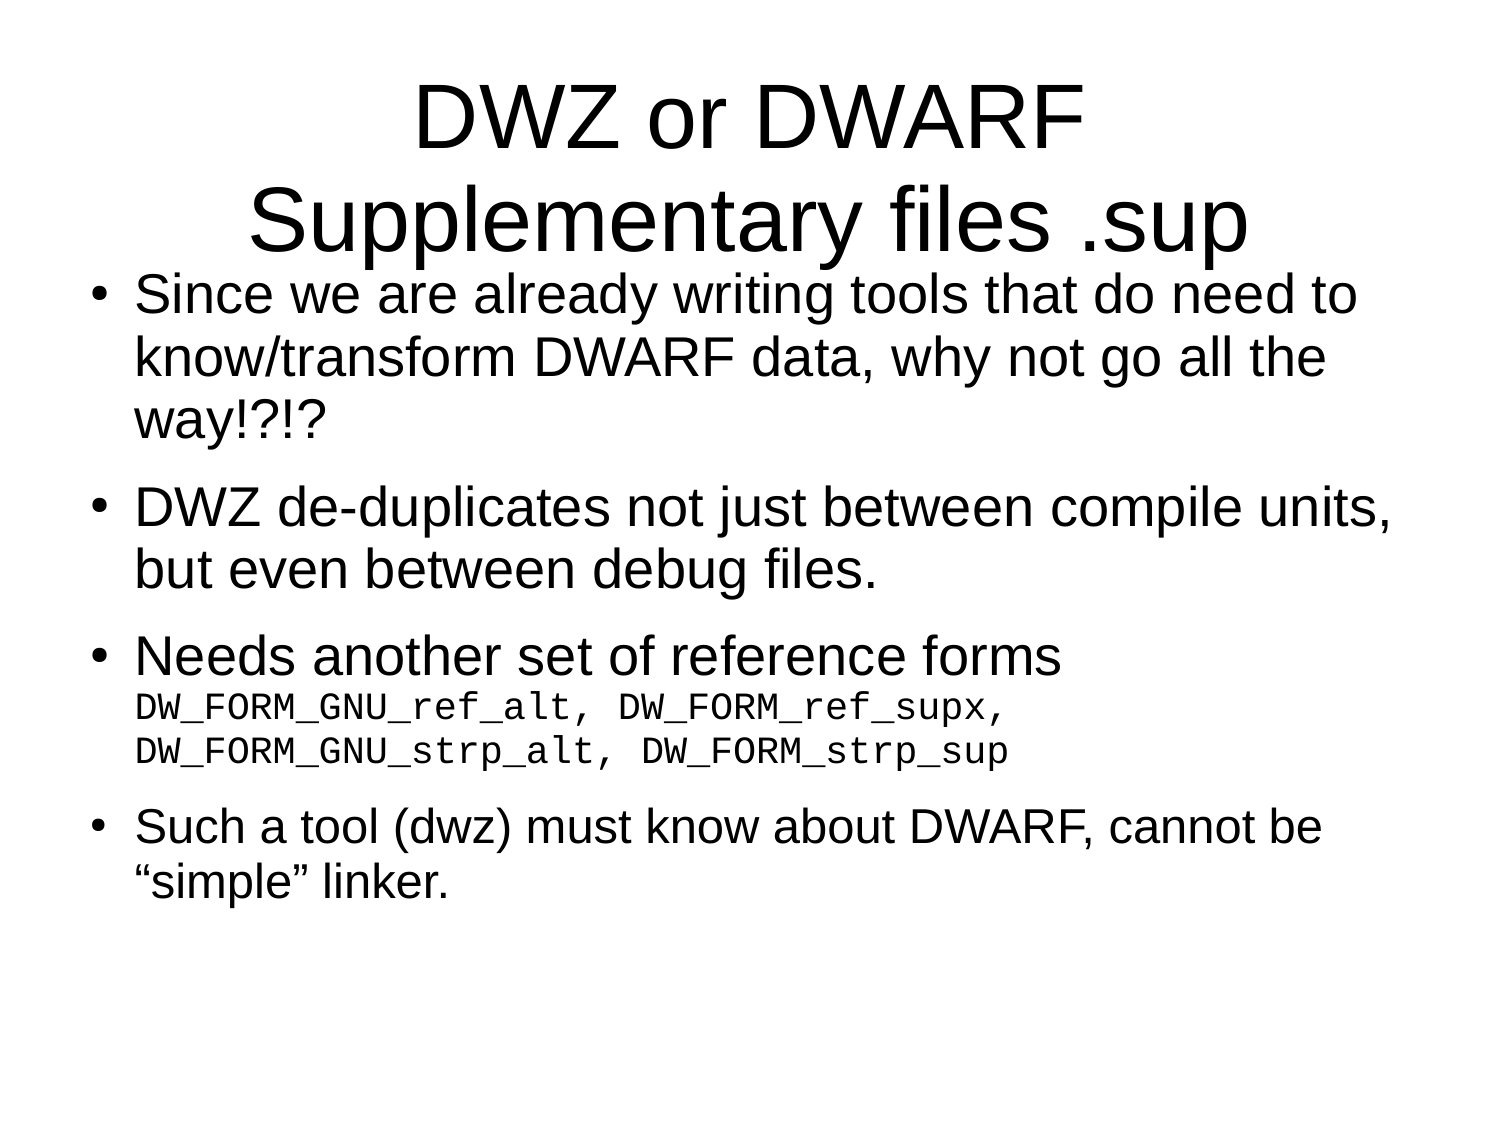

# DWZ or DWARF Supplementary files .sup
Since we are already writing tools that do need to know/transform DWARF data, why not go all the way!?!?
DWZ de-duplicates not just between compile units, but even between debug files.
Needs another set of reference forms DW_FORM_GNU_ref_alt, DW_FORM_ref_supx, DW_FORM_GNU_strp_alt, DW_FORM_strp_sup
Such a tool (dwz) must know about DWARF, cannot be “simple” linker.